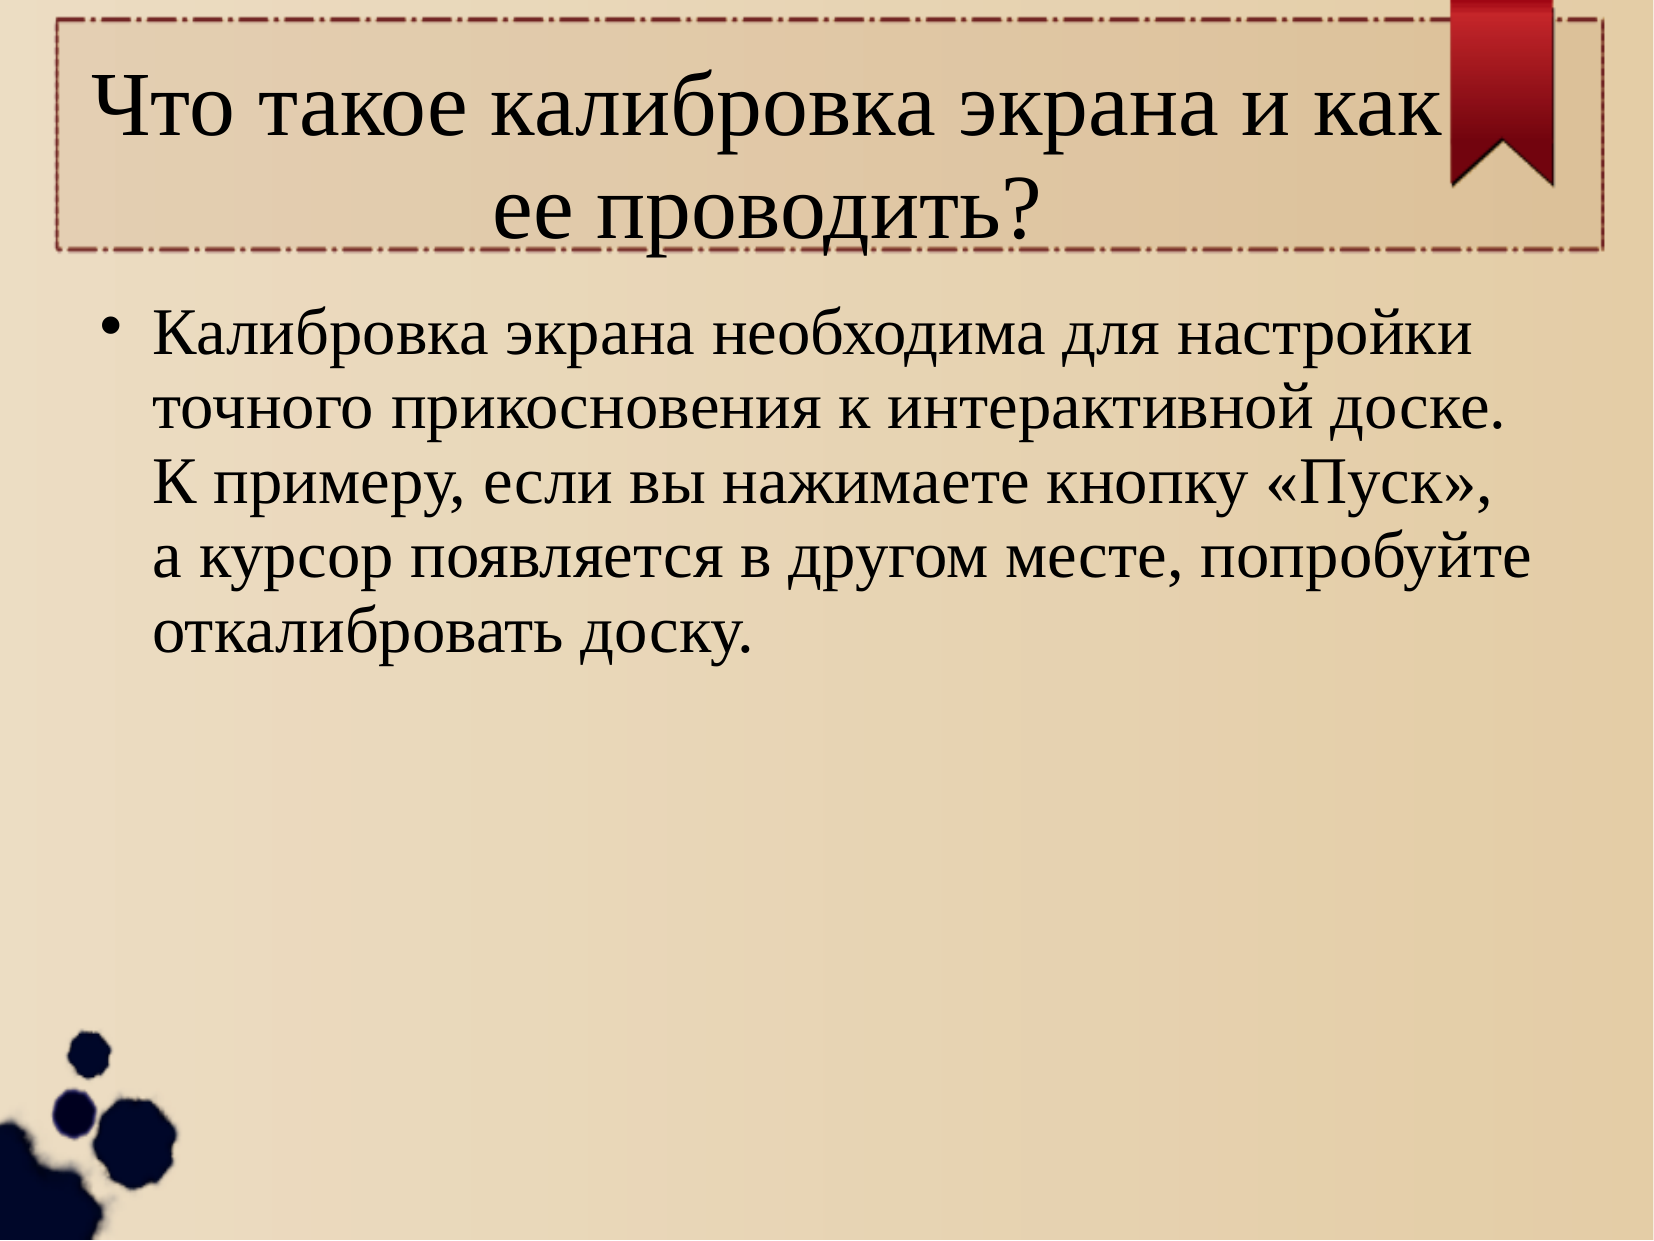

# Что такое калибровка экрана и как ее проводить?
Калибровка экрана необходима для настройки точного прикосновения к интерактивной доске. К примеру, если вы нажимаете кнопку «Пуск», а курсор появляется в другом месте, попробуйте откалибровать доску.